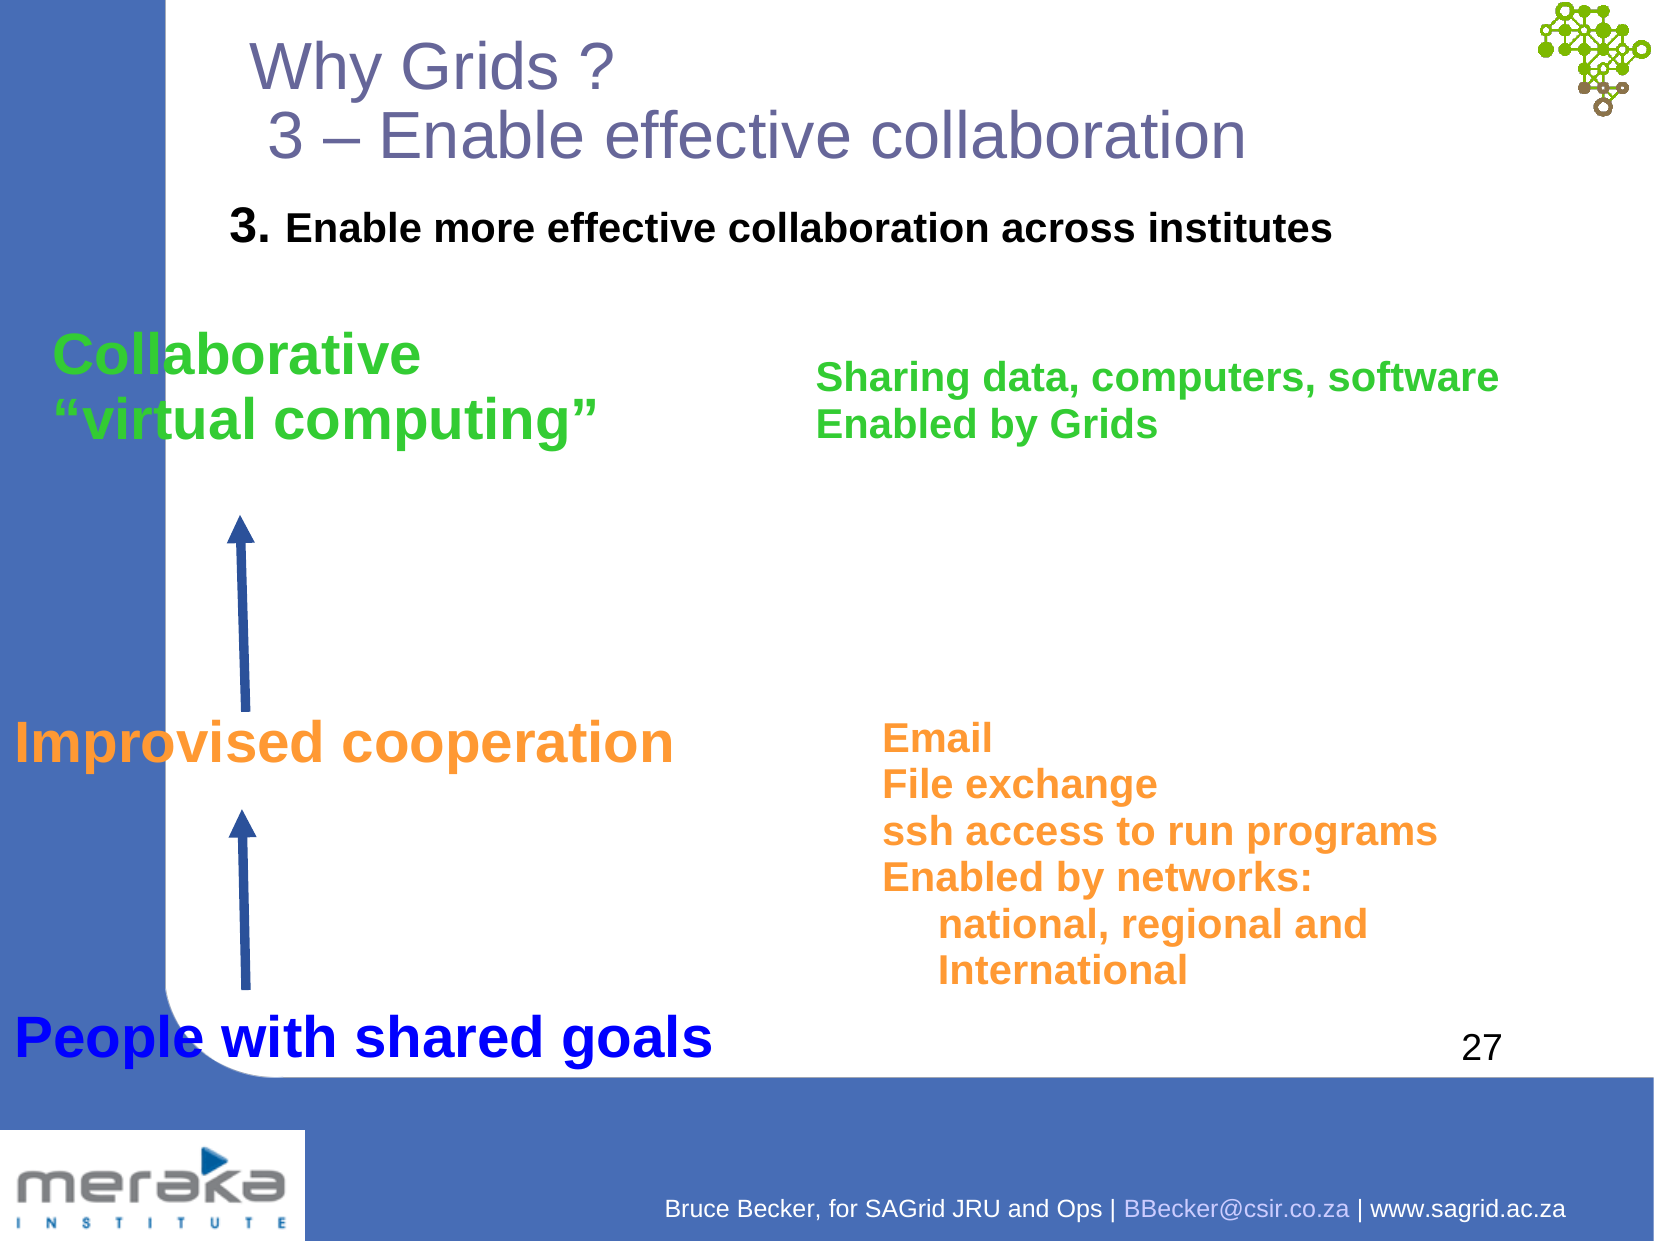

# Why Grids ? 3 – Enable effective collaboration
3. Enable more effective collaboration across institutes
Collaborative
“virtual computing”
Sharing data, computers, software
Enabled by Grids
Improvised cooperation
Email
File exchange
ssh access to run programs
Enabled by networks:
	national, regional and
	International
People with shared goals
27